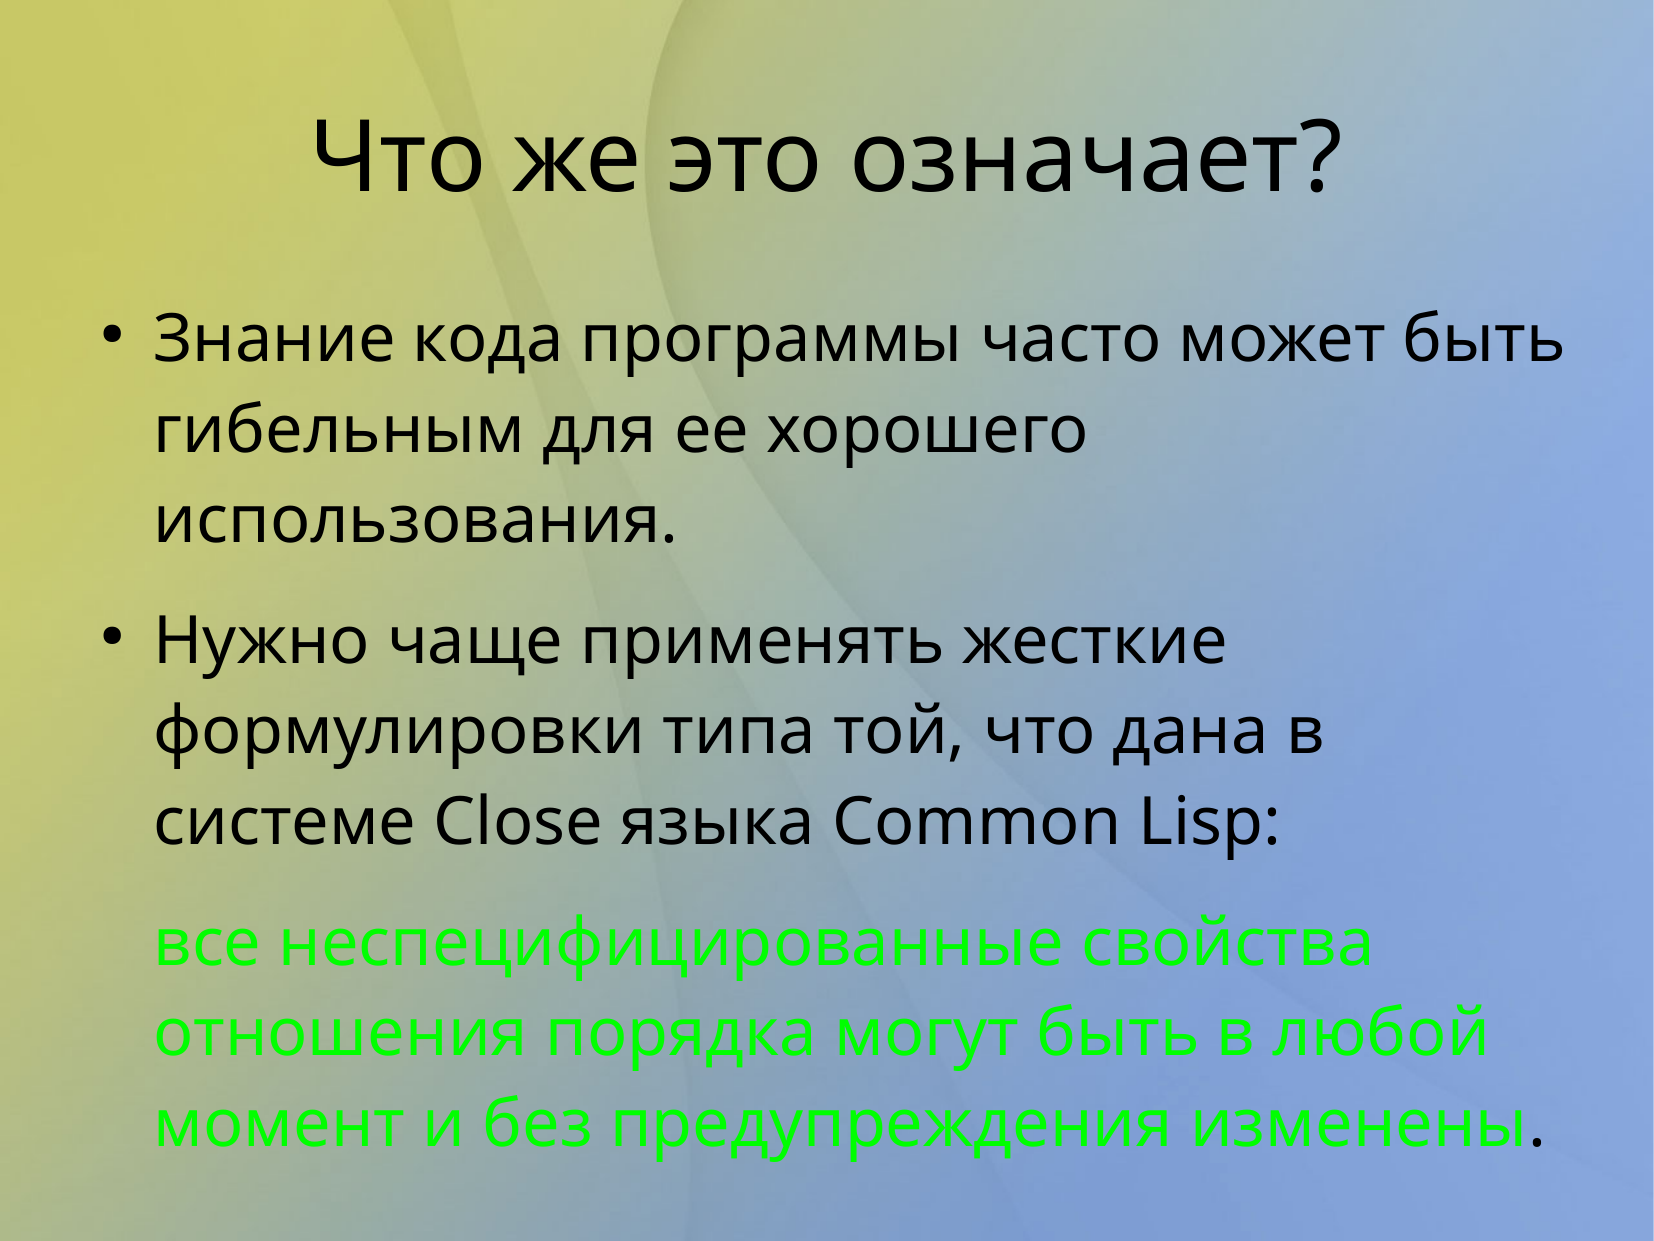

# Что же это означает?
Знание кода программы часто может быть гибельным для ее хорошего использования.
Нужно чаще применять жесткие формулировки типа той, что дана в системе Close языка Сommon Lisp:
все неспецифицированные свойства отношения порядка могут быть в любой момент и без предупреждения изменены.